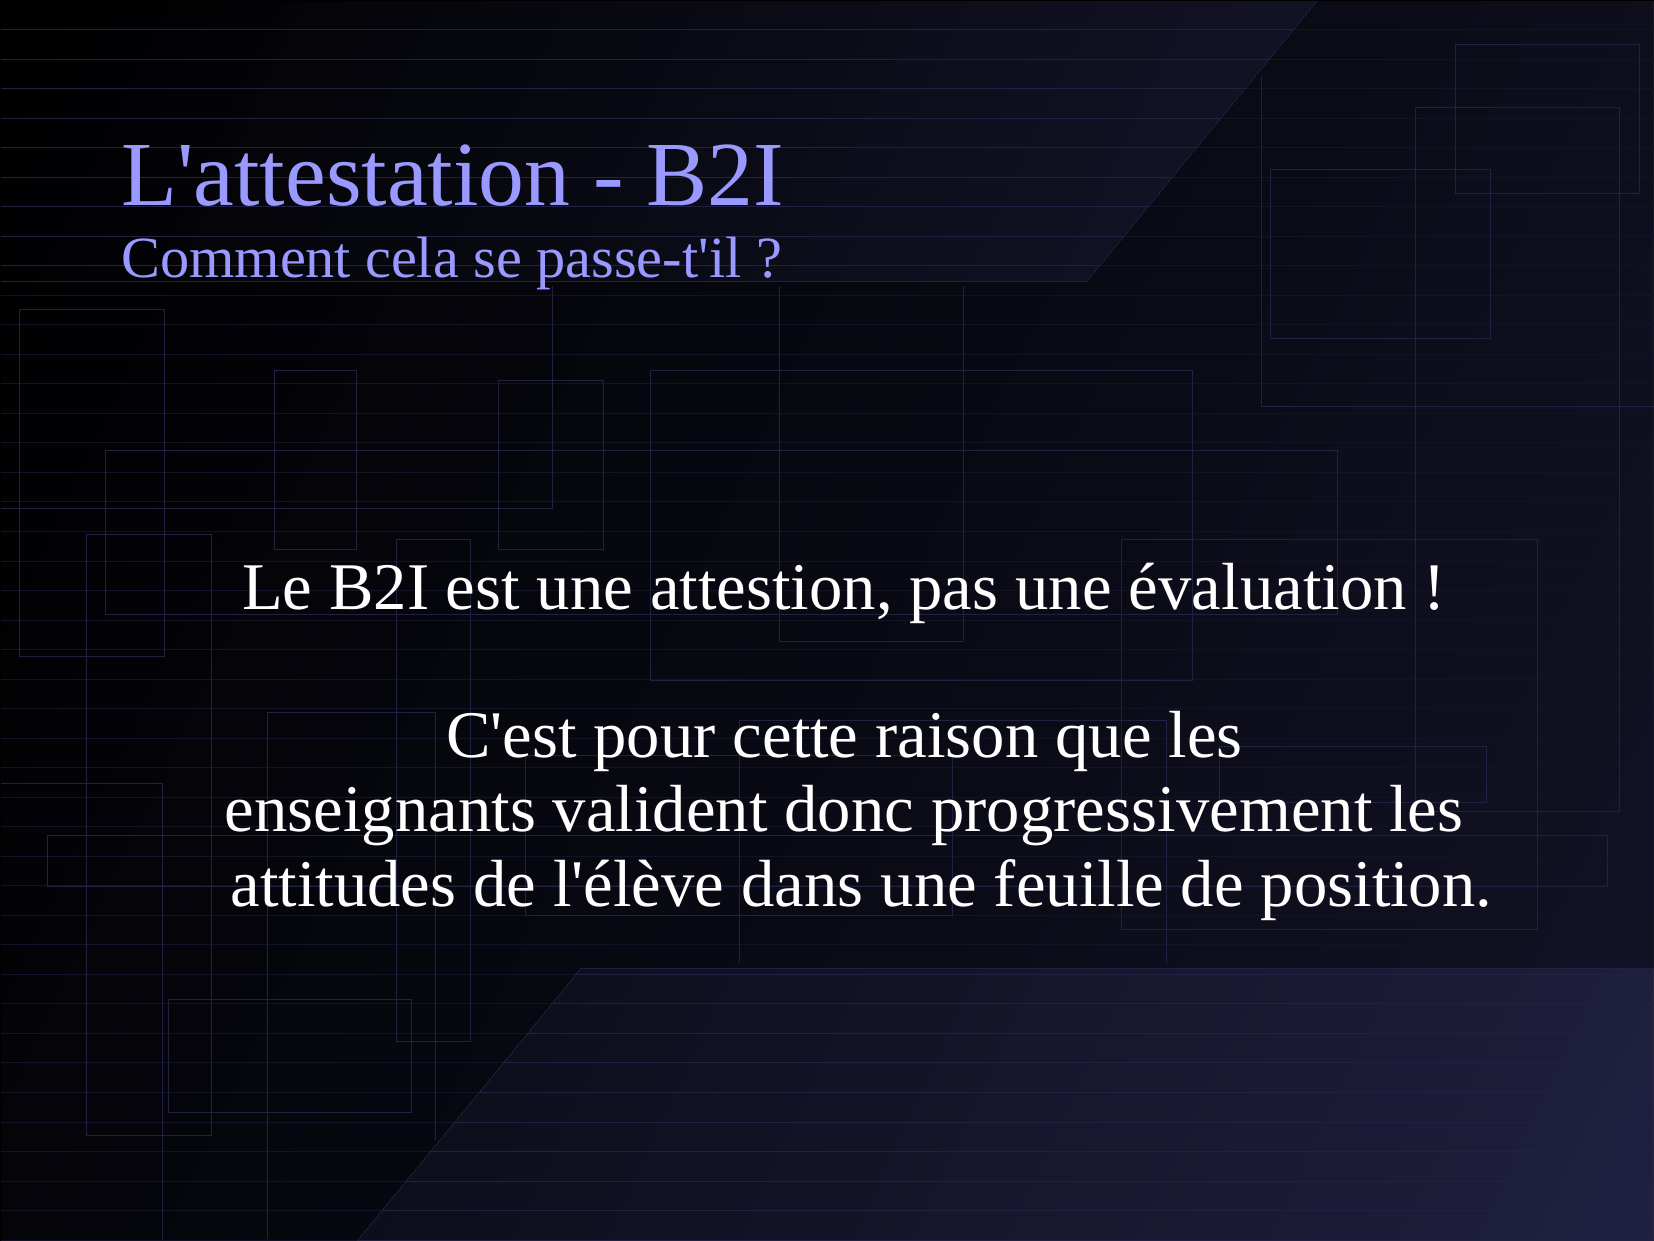

# L'attestation - B2I Comment cela se passe-t'il ?
Le B2I est une attestion, pas une évaluation !
C'est pour cette raison que les
enseignants valident donc progressivement les attitudes de l'élève dans une feuille de position.